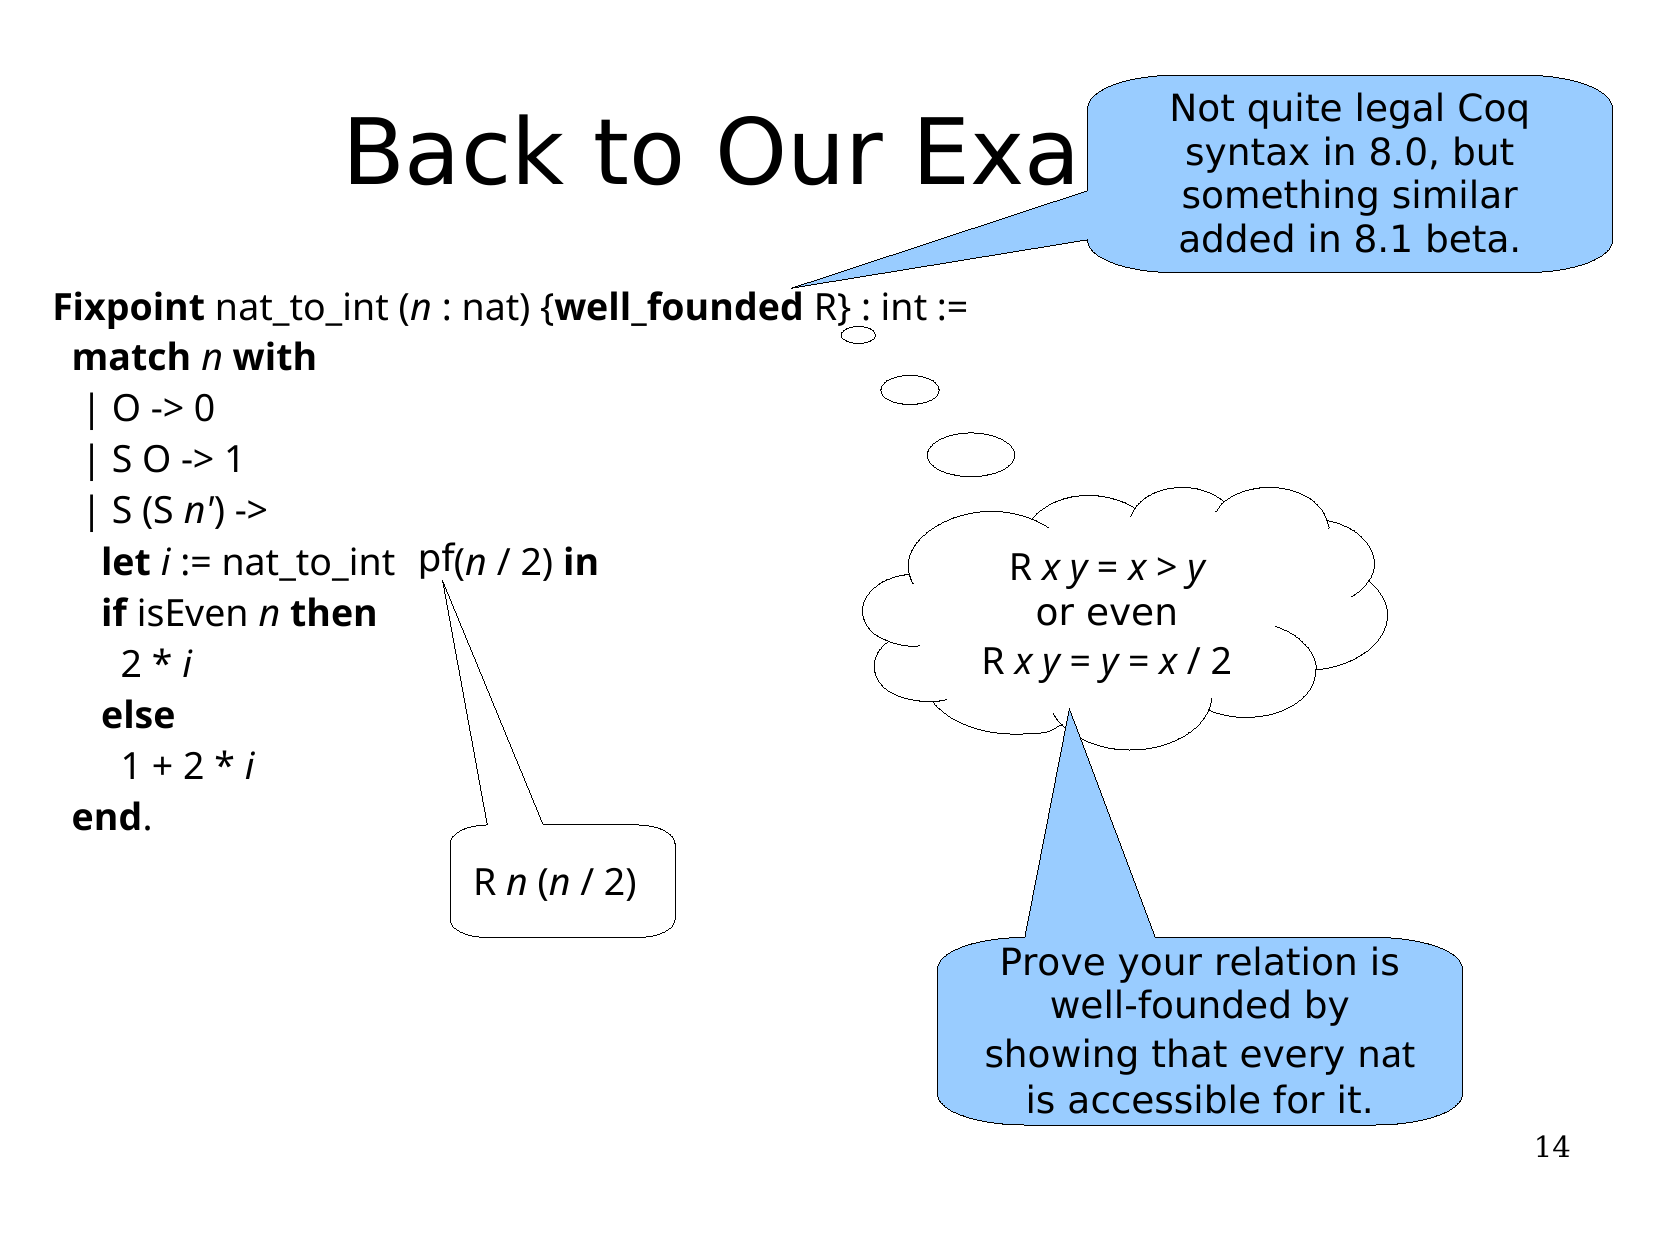

# Back to Our Example
Not quite legal Coq syntax in 8.0, but something similar added in 8.1 beta.
Fixpoint nat_to_int (n : nat) {well_founded R} : int :=
 match n with
 | O -> 0
 | S O -> 1
 | S (S n') ->
 let i := nat_to_int (n / 2) in
 if isEven n then
 2 * i
 else
 1 + 2 * i
 end.
R x y = x > y
or even
R x y = y = x / 2
pf
R n (n / 2)
Prove your relation is well-founded by showing that every nat is accessible for it.
14